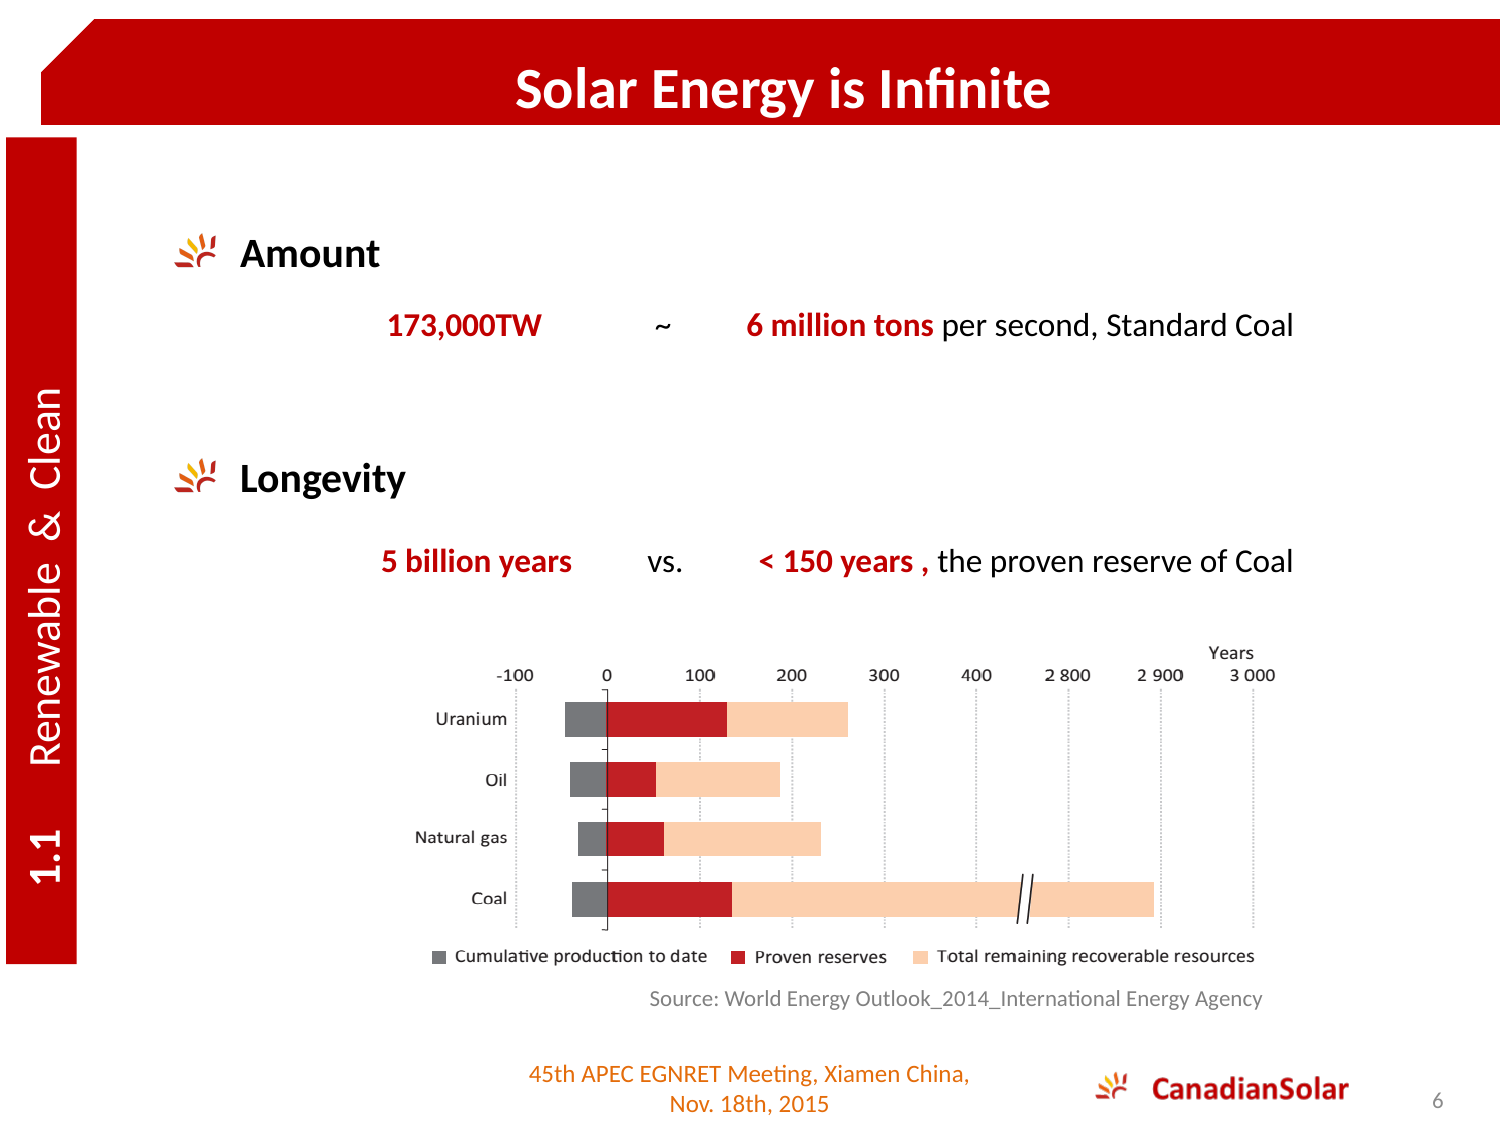

Solar Energy is Infinite
 1.1 Renewable & Clean
 Amount
173,000TW ~ 6 million tons per second, Standard Coal
 Longevity
5 billion years vs. < 150 years , the proven reserve of Coal
Source: World Energy Outlook_2014_International Energy Agency
45th APEC EGNRET Meeting, Xiamen China, Nov. 18th, 2015